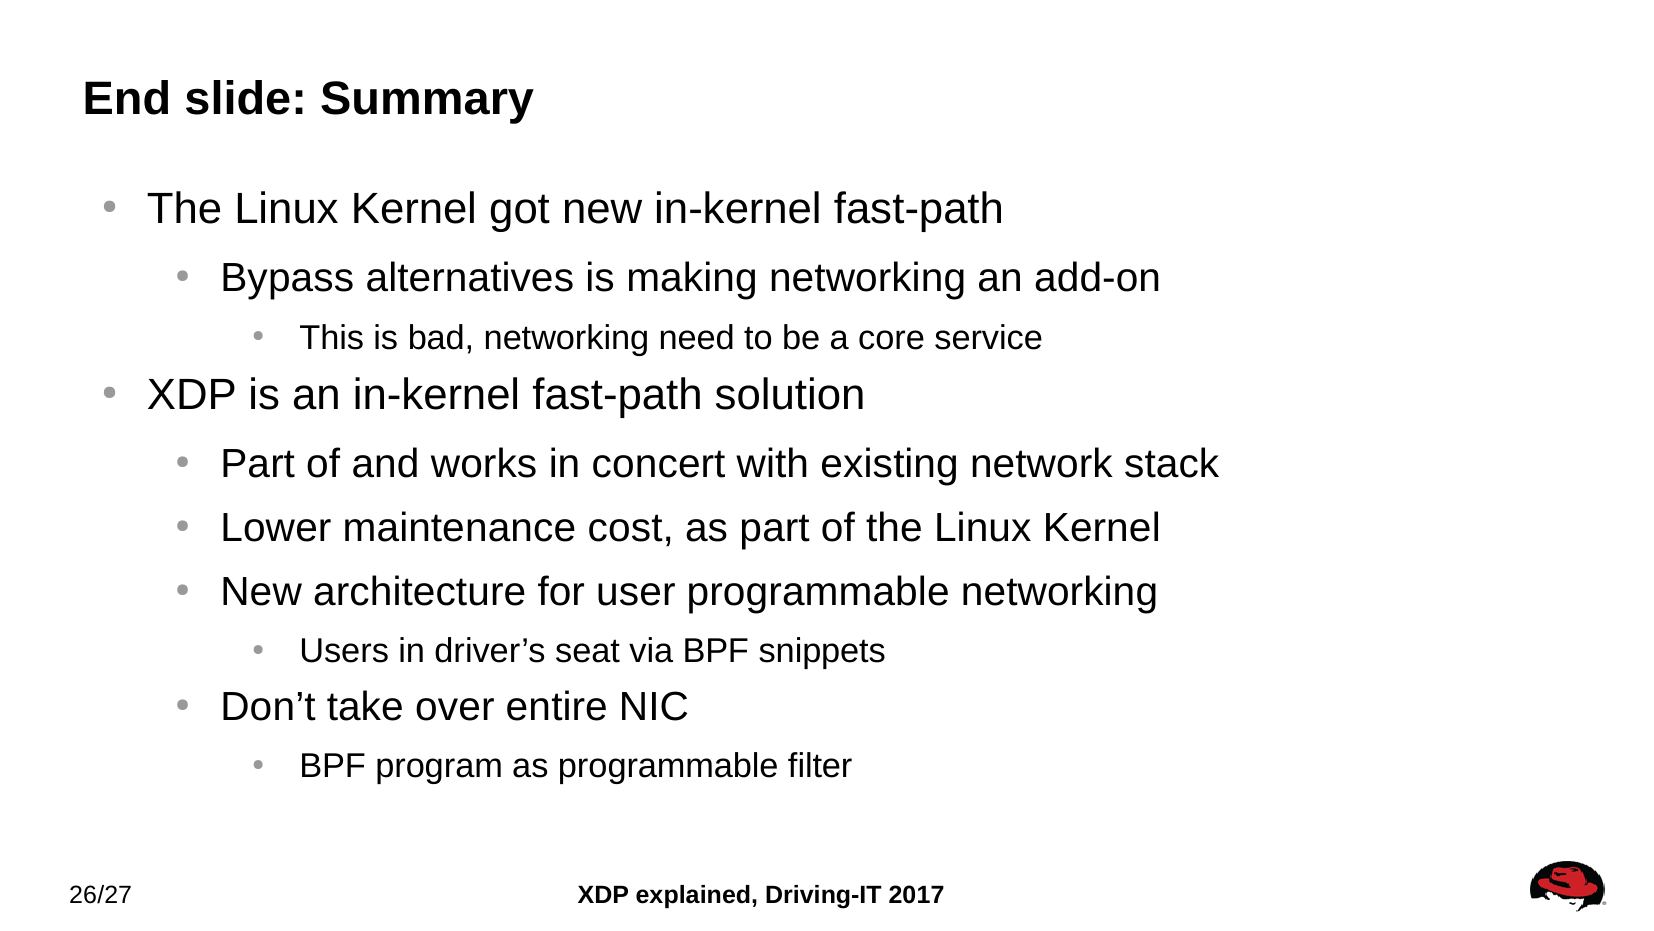

# End slide: Summary
The Linux Kernel got new in-kernel fast-path
Bypass alternatives is making networking an add-on
This is bad, networking need to be a core service
XDP is an in-kernel fast-path solution
Part of and works in concert with existing network stack
Lower maintenance cost, as part of the Linux Kernel
New architecture for user programmable networking
Users in driver’s seat via BPF snippets
Don’t take over entire NIC
BPF program as programmable filter